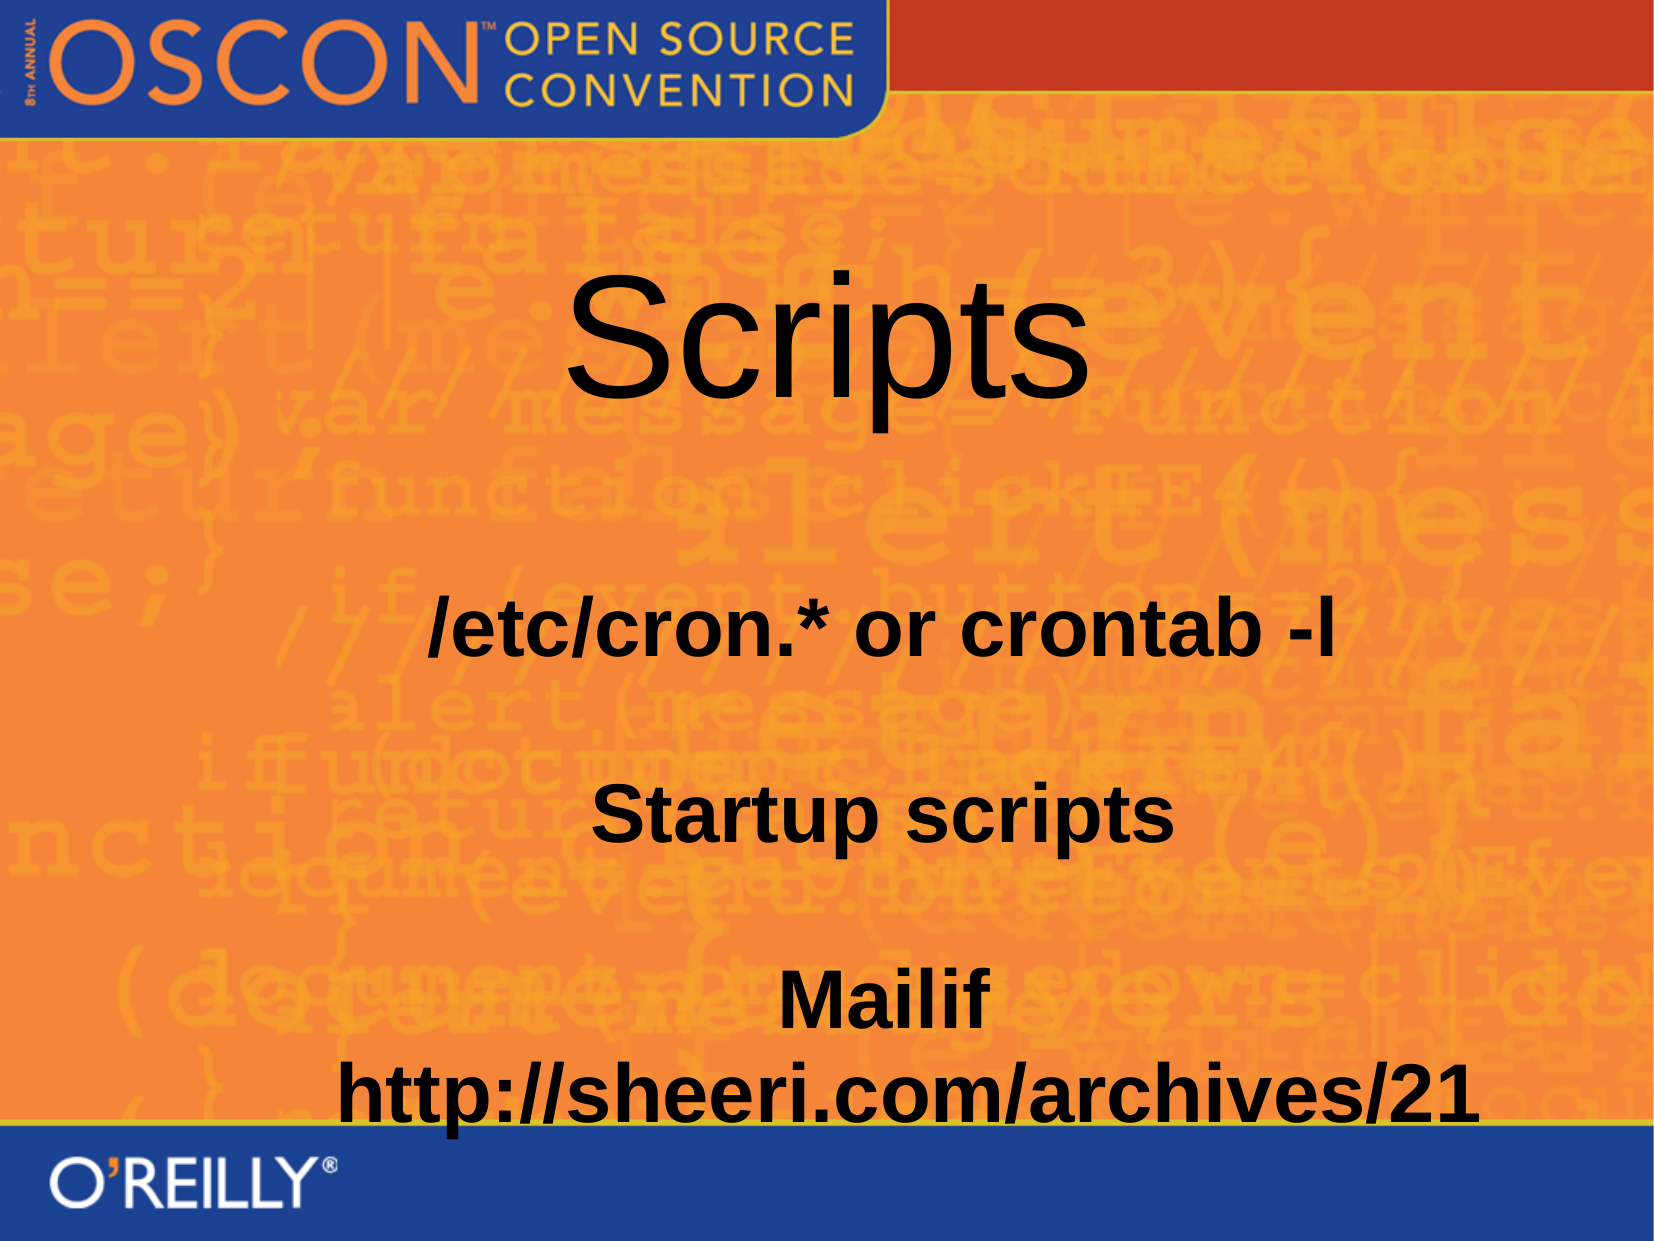

# Scripts
/etc/cron.* or crontab -l
Startup scripts
Mailif
http://sheeri.com/archives/21